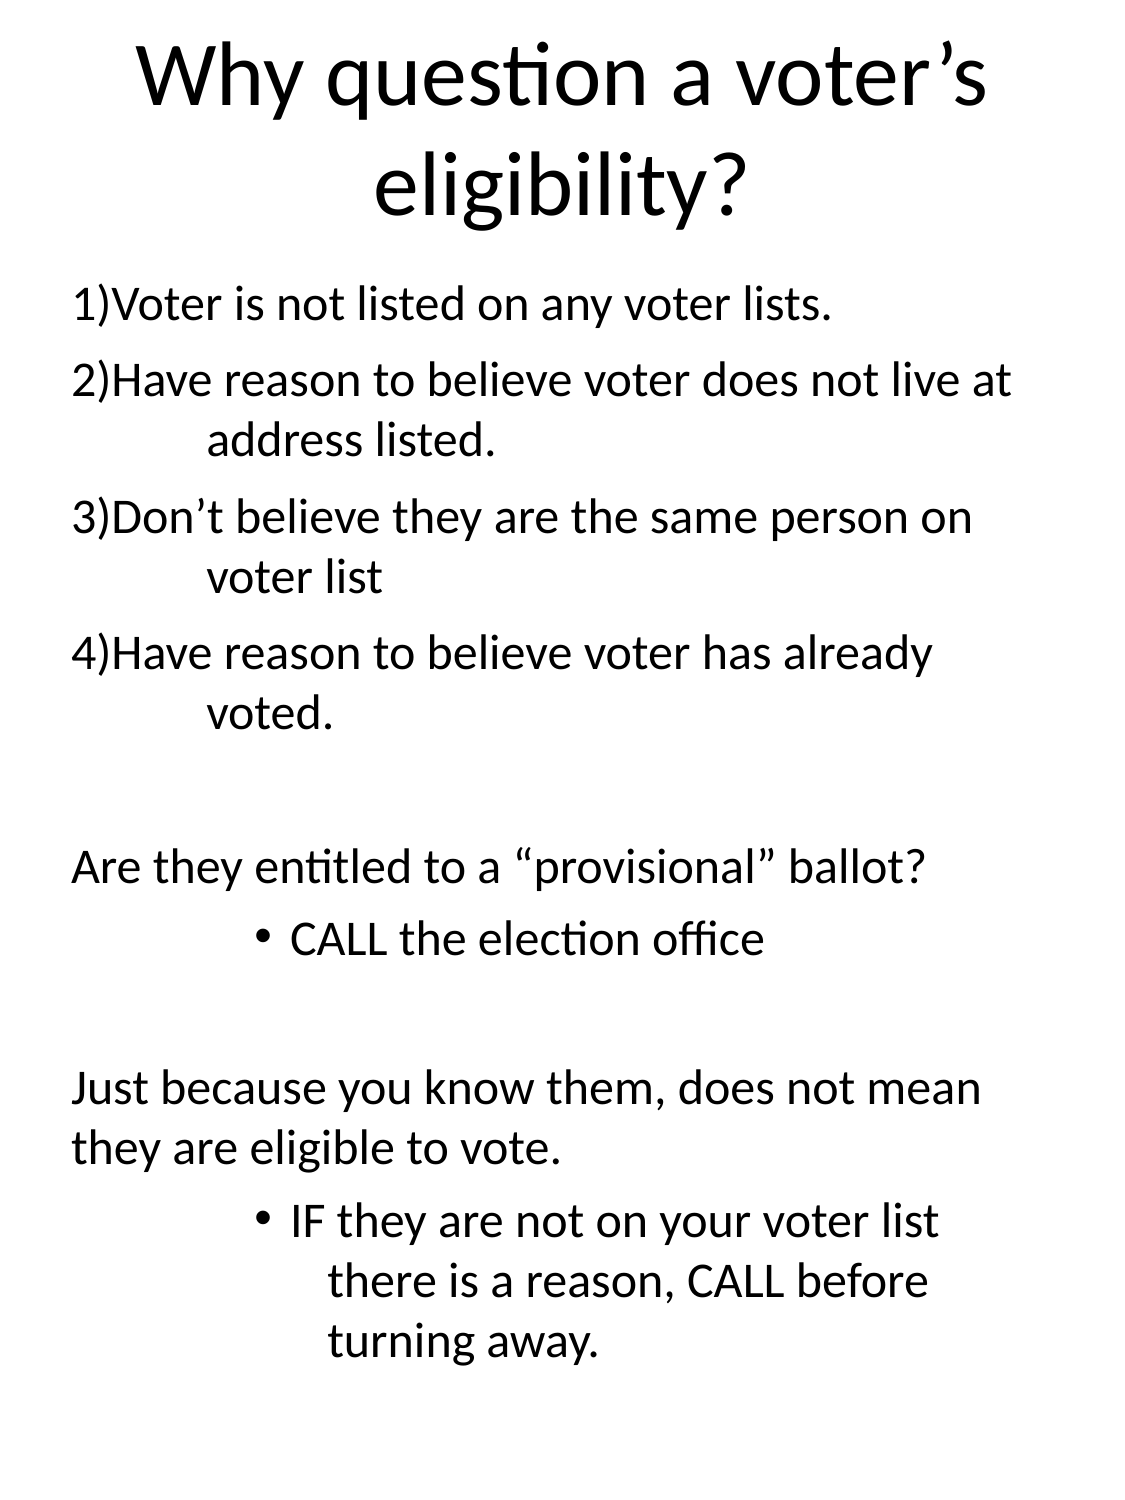

Why question a voter’s eligibility?
Voter is not listed on any voter lists.
Have reason to believe voter does not live at address listed.
Don’t believe they are the same person on voter list
Have reason to believe voter has already voted.
Are they entitled to a “provisional” ballot?
CALL the election office
Just because you know them, does not mean they are eligible to vote.
IF they are not on your voter list there is a reason, CALL before turning away.